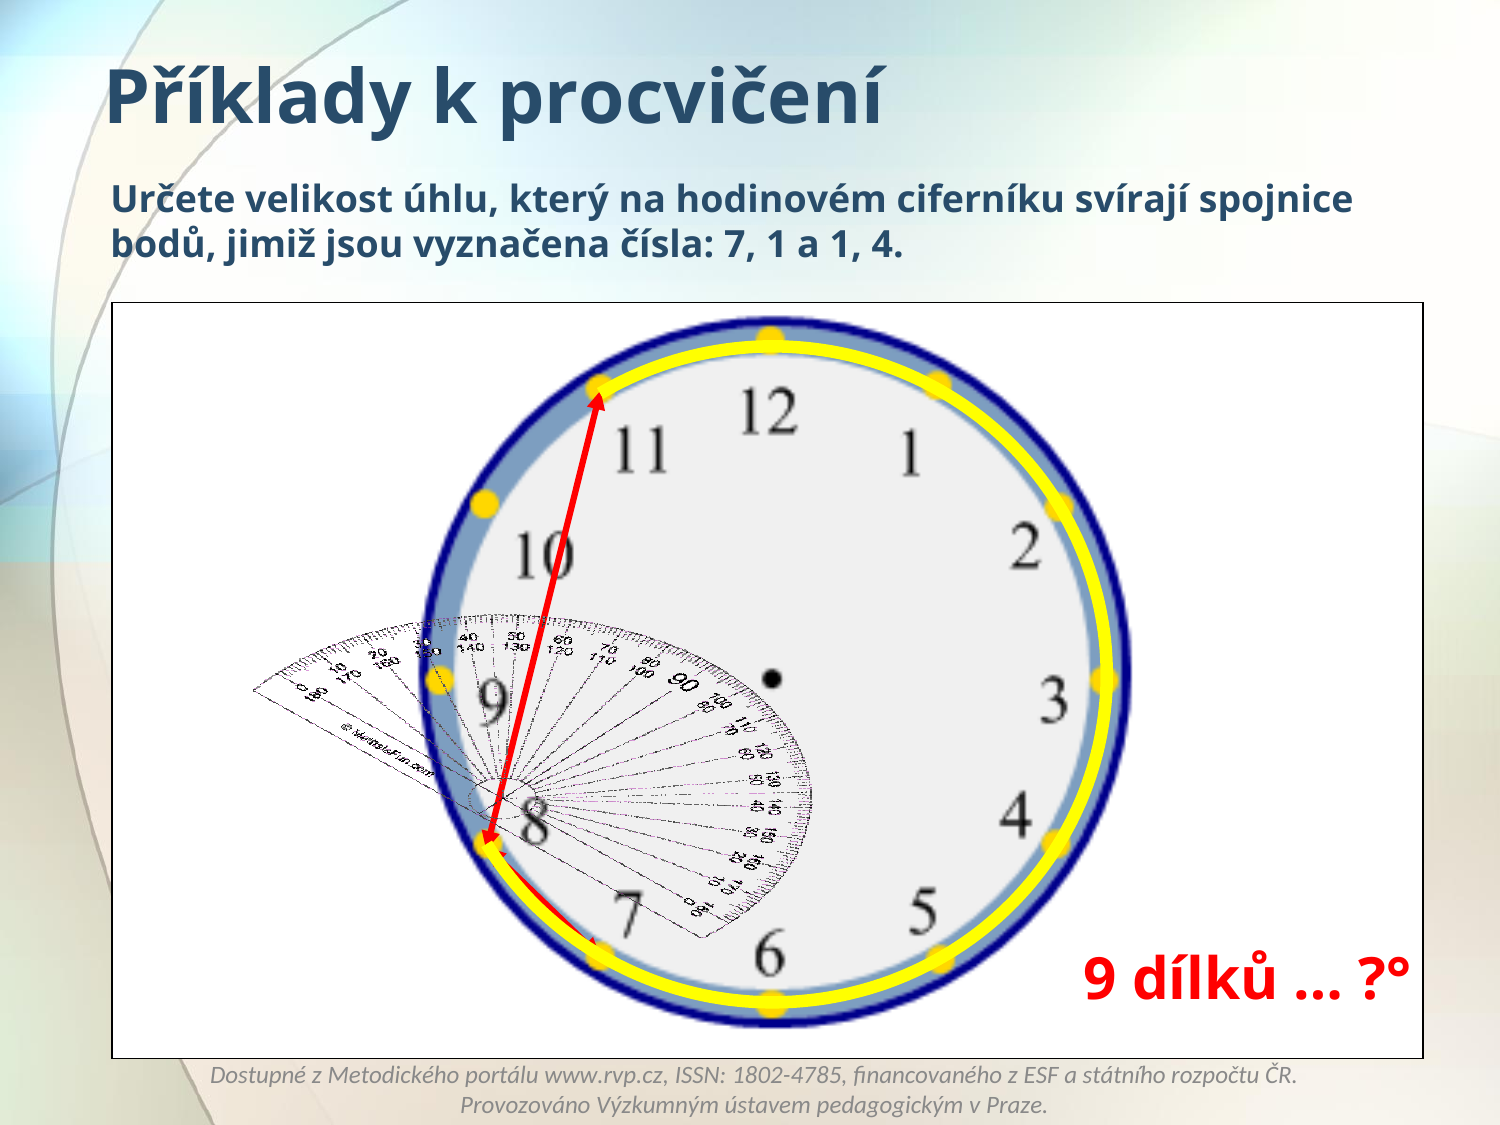

# Příklady k procvičení
Určete velikost úhlu, který na hodinovém ciferníku svírají spojnice bodů, jimiž jsou vyznačena čísla: 7, 1 a 1, 4.
9 dílků … ?°